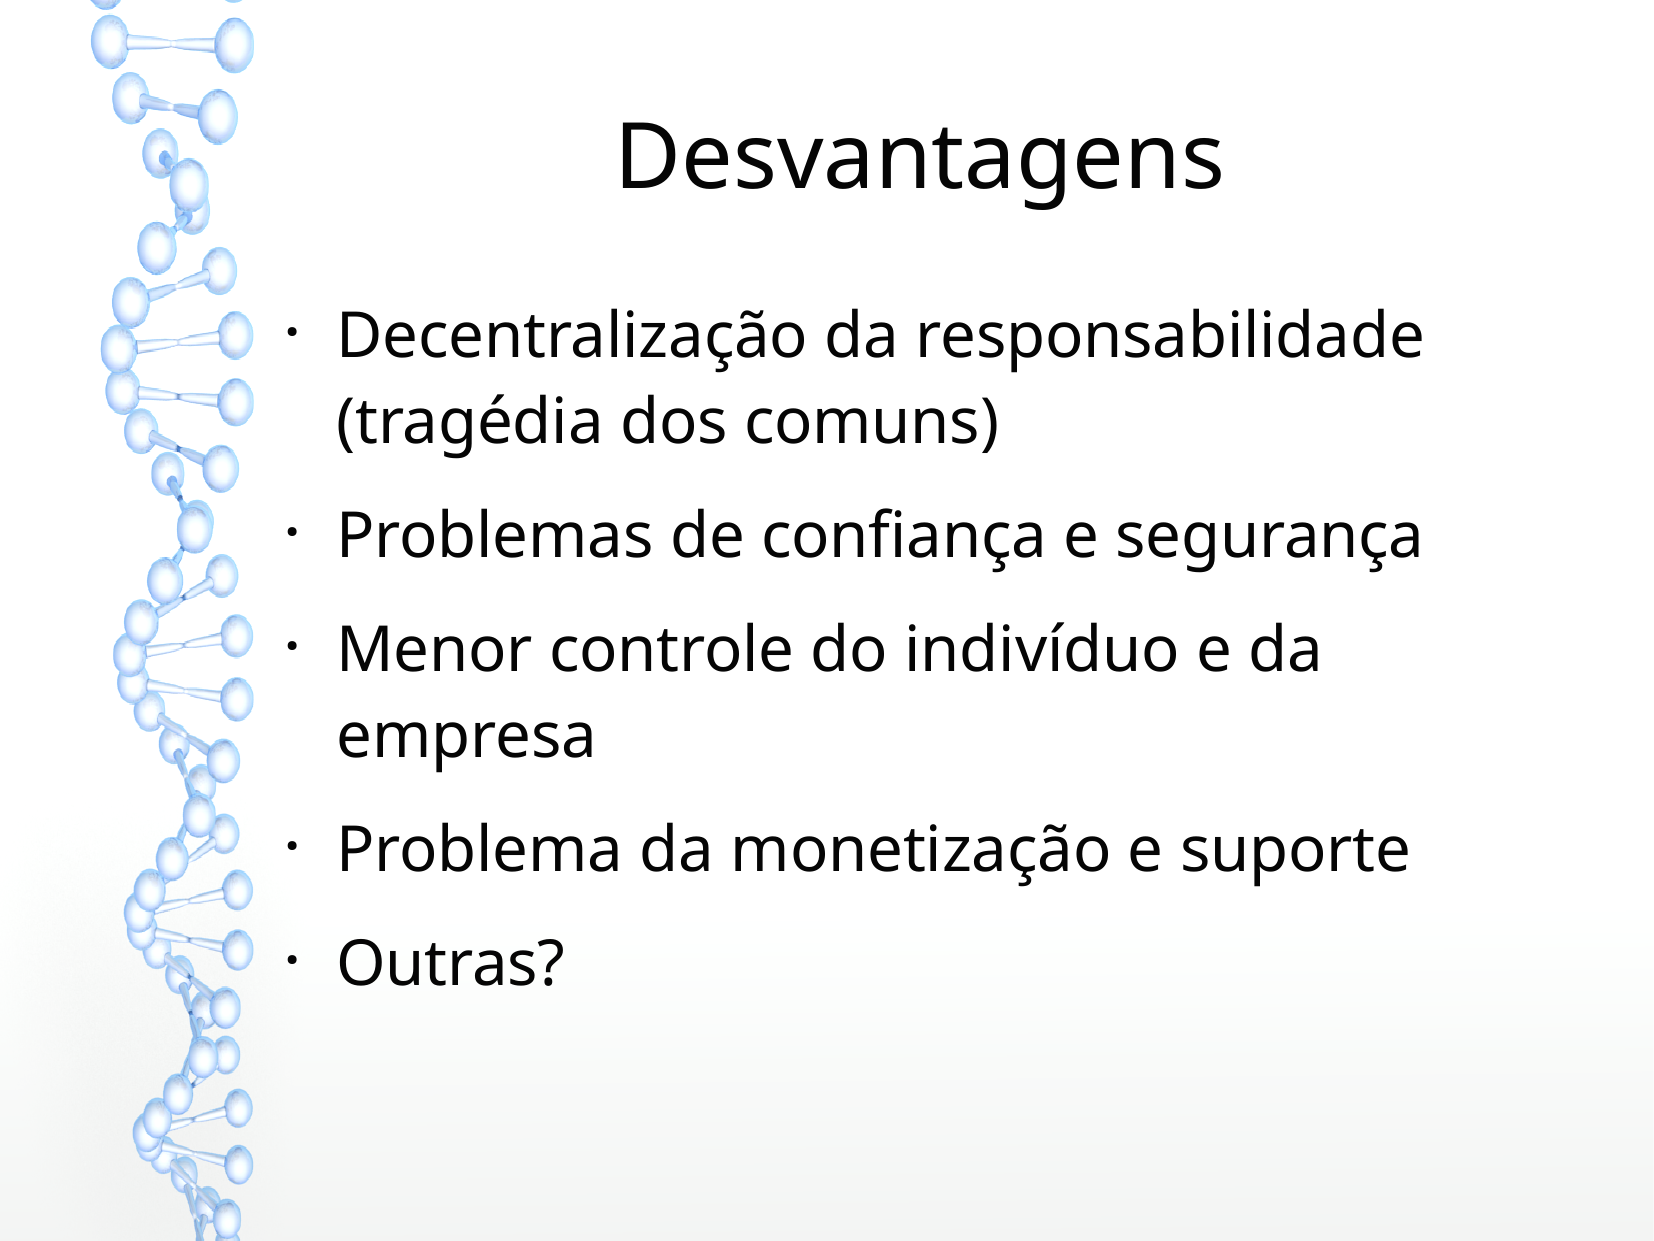

# Desvantagens
Decentralização da responsabilidade (tragédia dos comuns)
Problemas de confiança e segurança
Menor controle do indivíduo e da empresa
Problema da monetização e suporte
Outras?